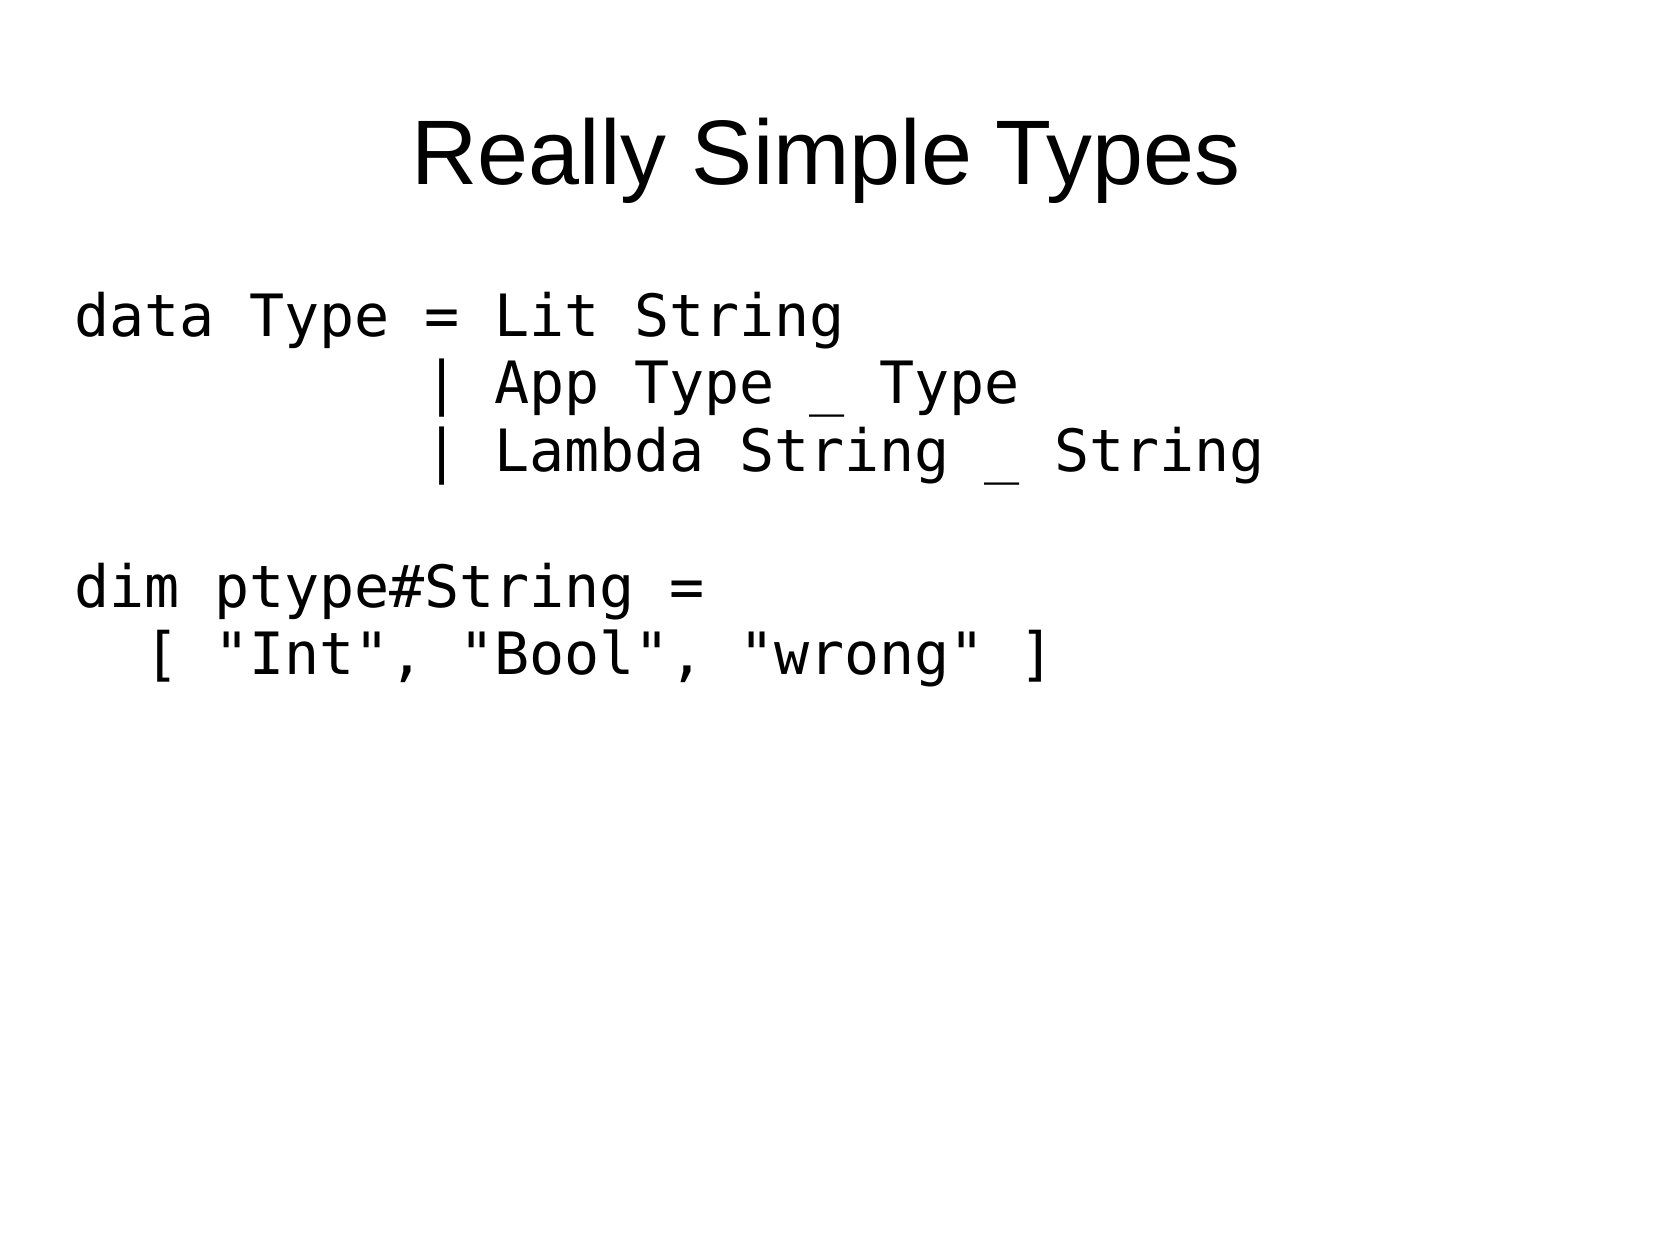

# Really Simple Types
data Type = Lit String
 | App Type _ Type
 | Lambda String _ String
dim ptype#String =
 [ "Int", "Bool", "wrong" ]